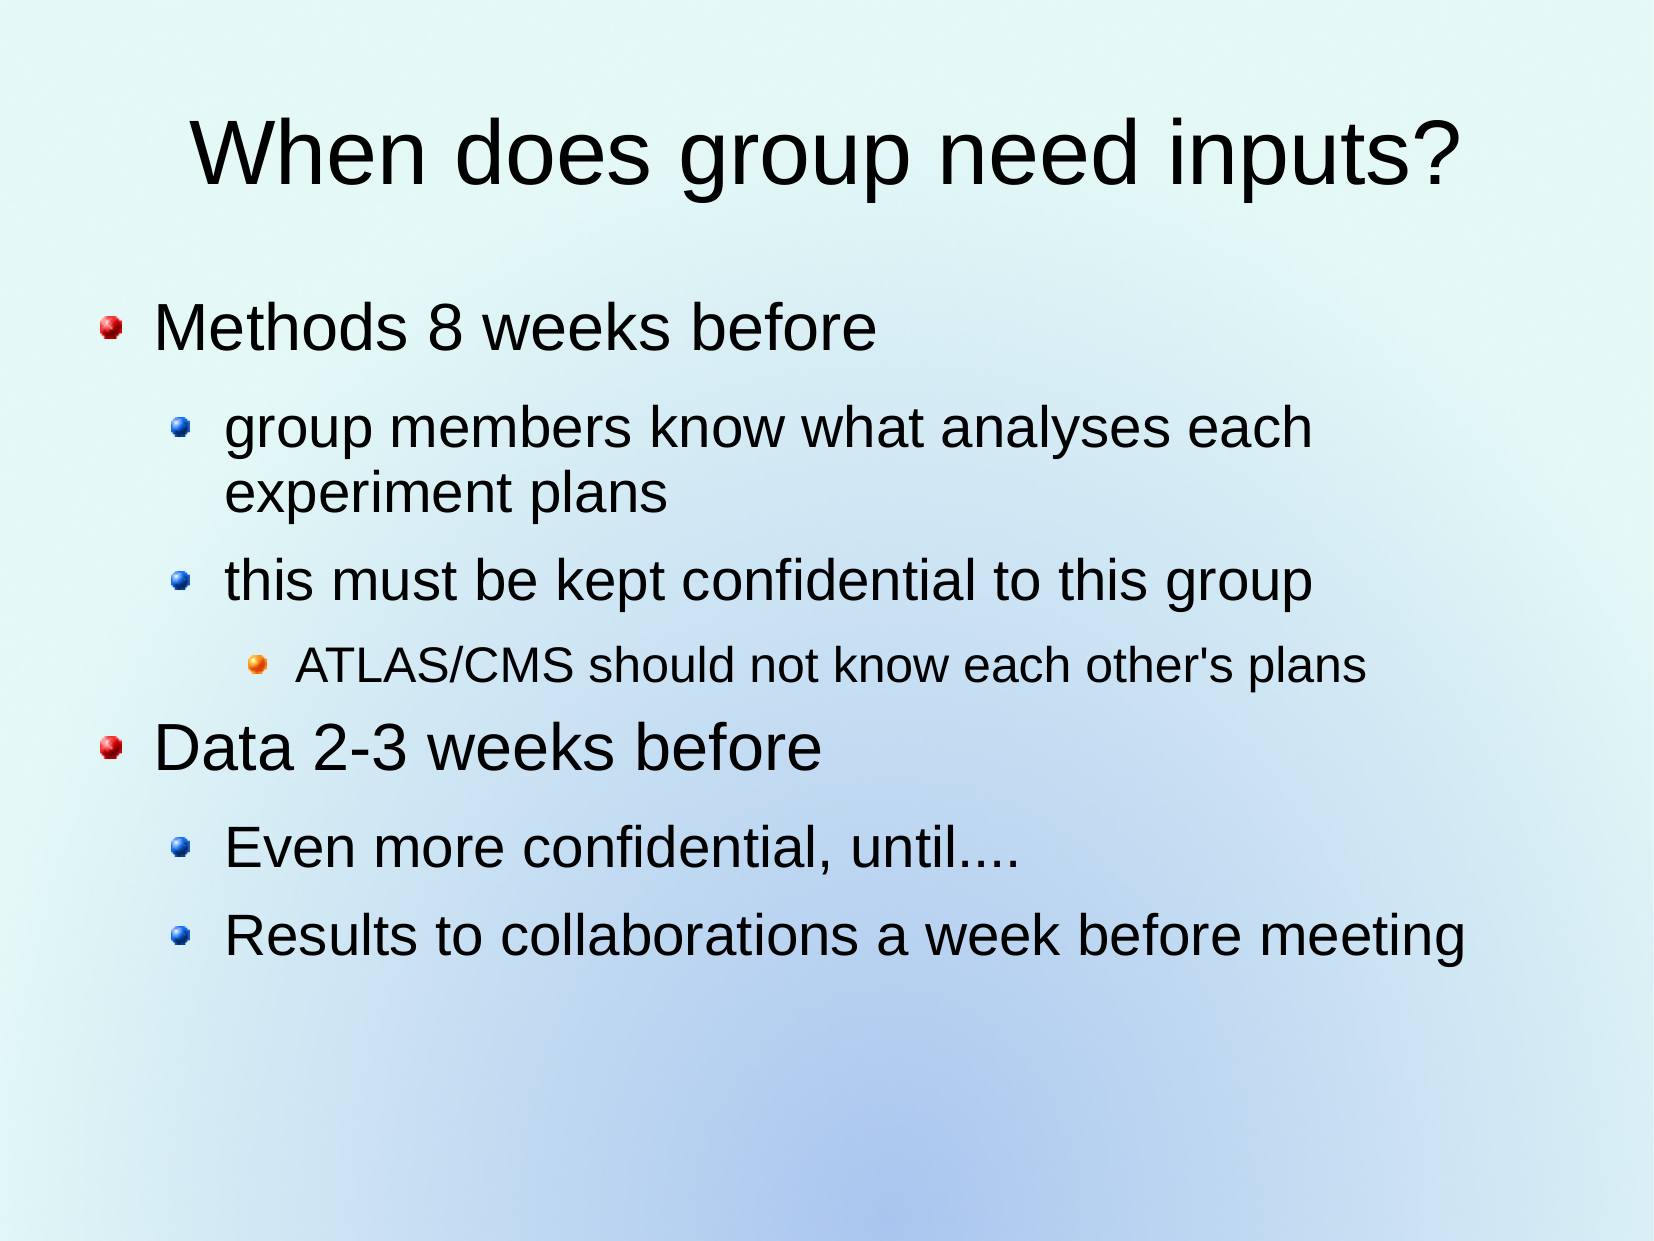

# When does group need inputs?
Methods 8 weeks before
group members know what analyses each experiment plans
this must be kept confidential to this group
ATLAS/CMS should not know each other's plans
Data 2-3 weeks before
Even more confidential, until....
Results to collaborations a week before meeting